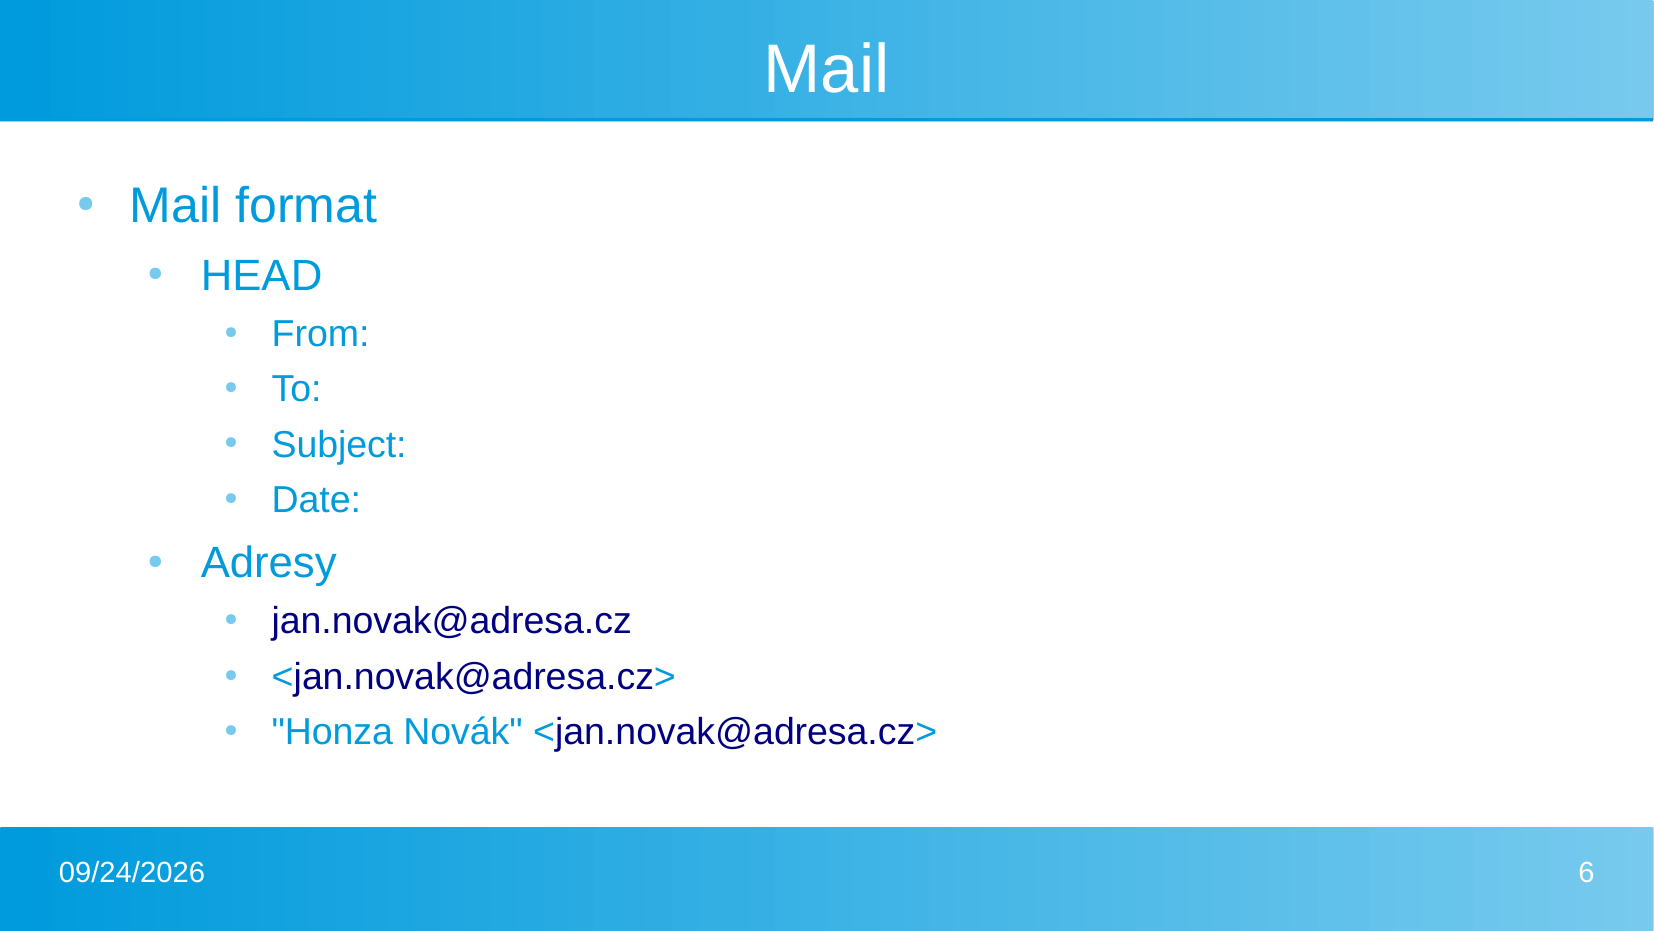

# Mail
Mail format
HEAD
From:
To:
Subject:
Date:
Adresy
jan.novak@adresa.cz
<jan.novak@adresa.cz>
"Honza Novák" <jan.novak@adresa.cz>
6